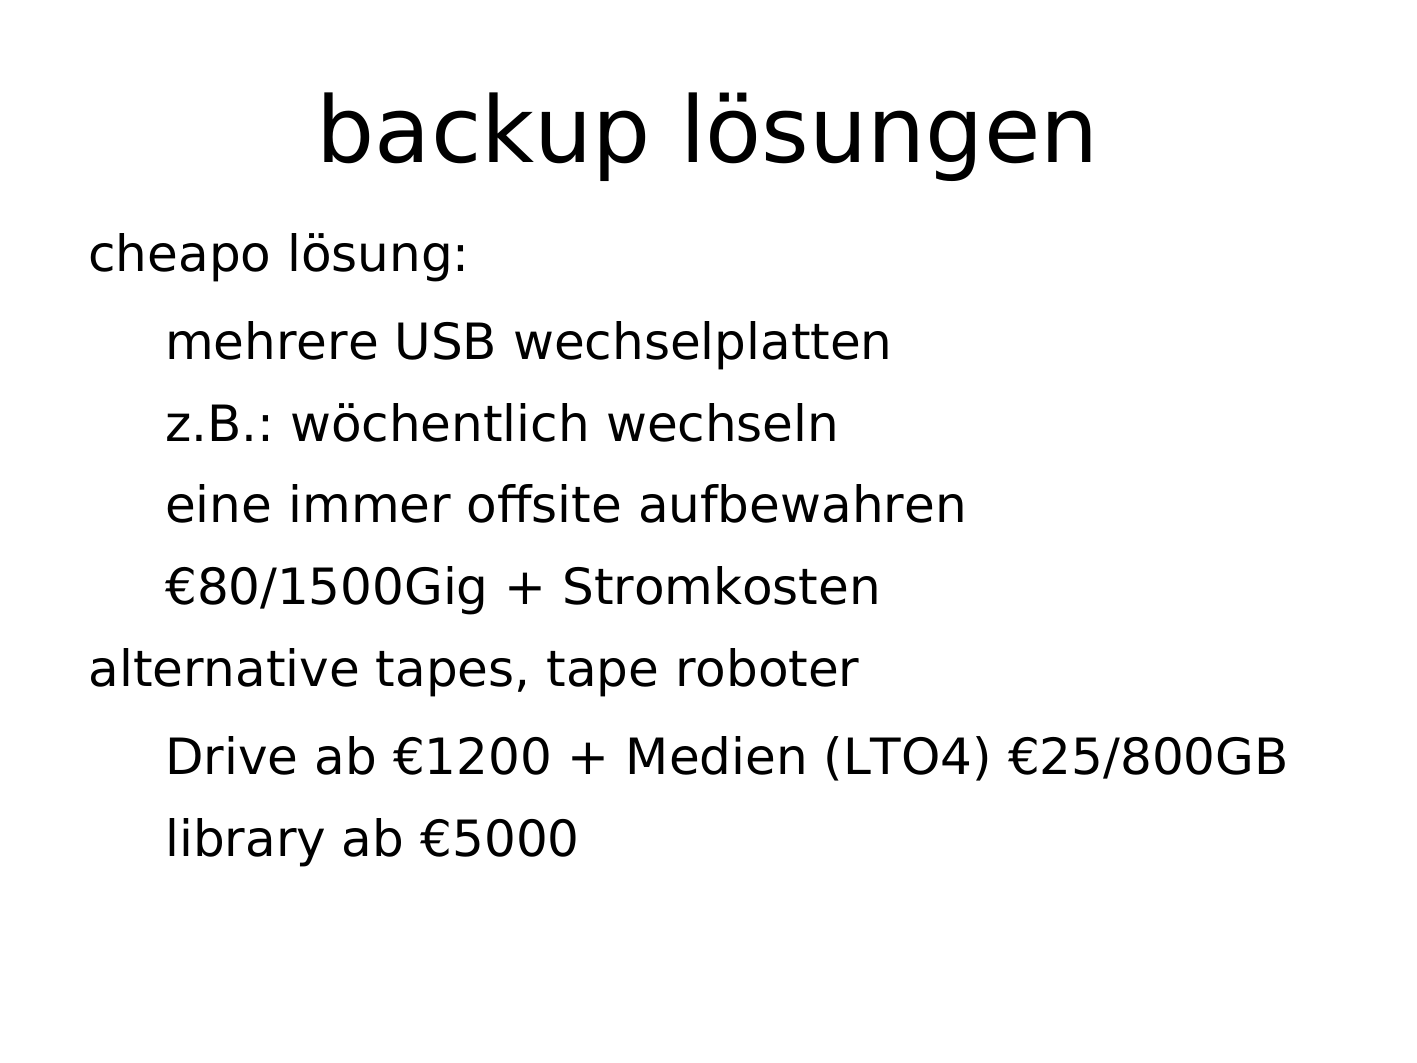

# backup lösungen
cheapo lösung:
mehrere USB wechselplatten
z.B.: wöchentlich wechseln
eine immer offsite aufbewahren
€80/1500Gig + Stromkosten
alternative tapes, tape roboter
Drive ab €1200 + Medien (LTO4) €25/800GB
library ab €5000